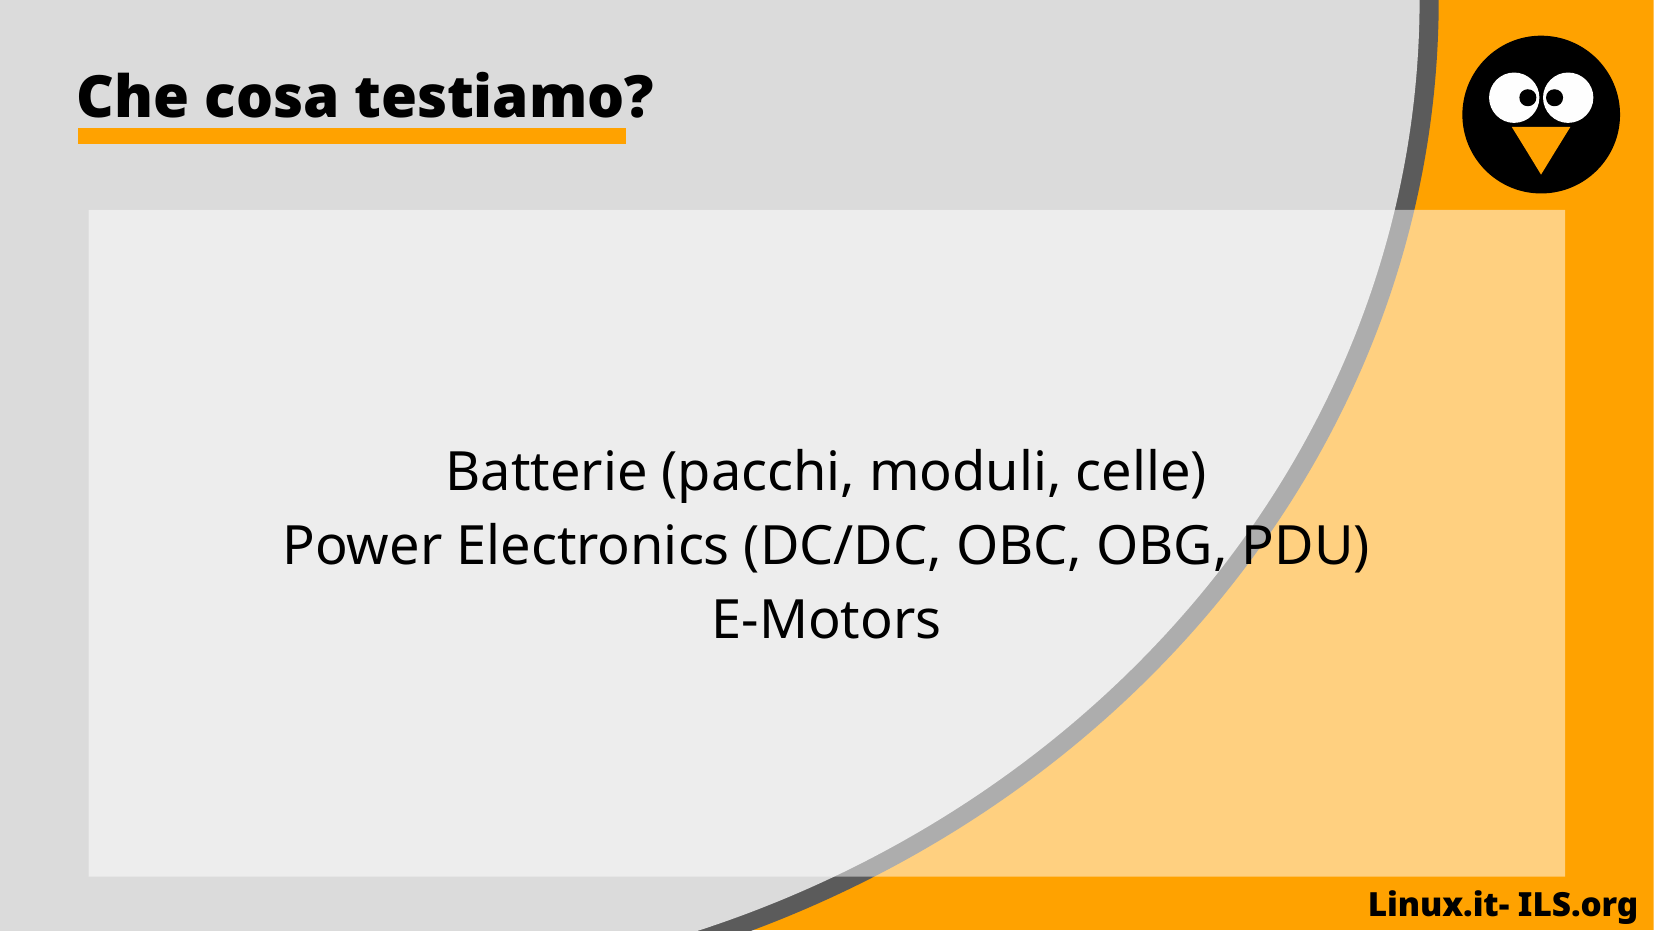

# Che cosa testiamo?
Batterie (pacchi, moduli, celle)
Power Electronics (DC/DC, OBC, OBG, PDU)
E-Motors
Linux.it- ILS.org